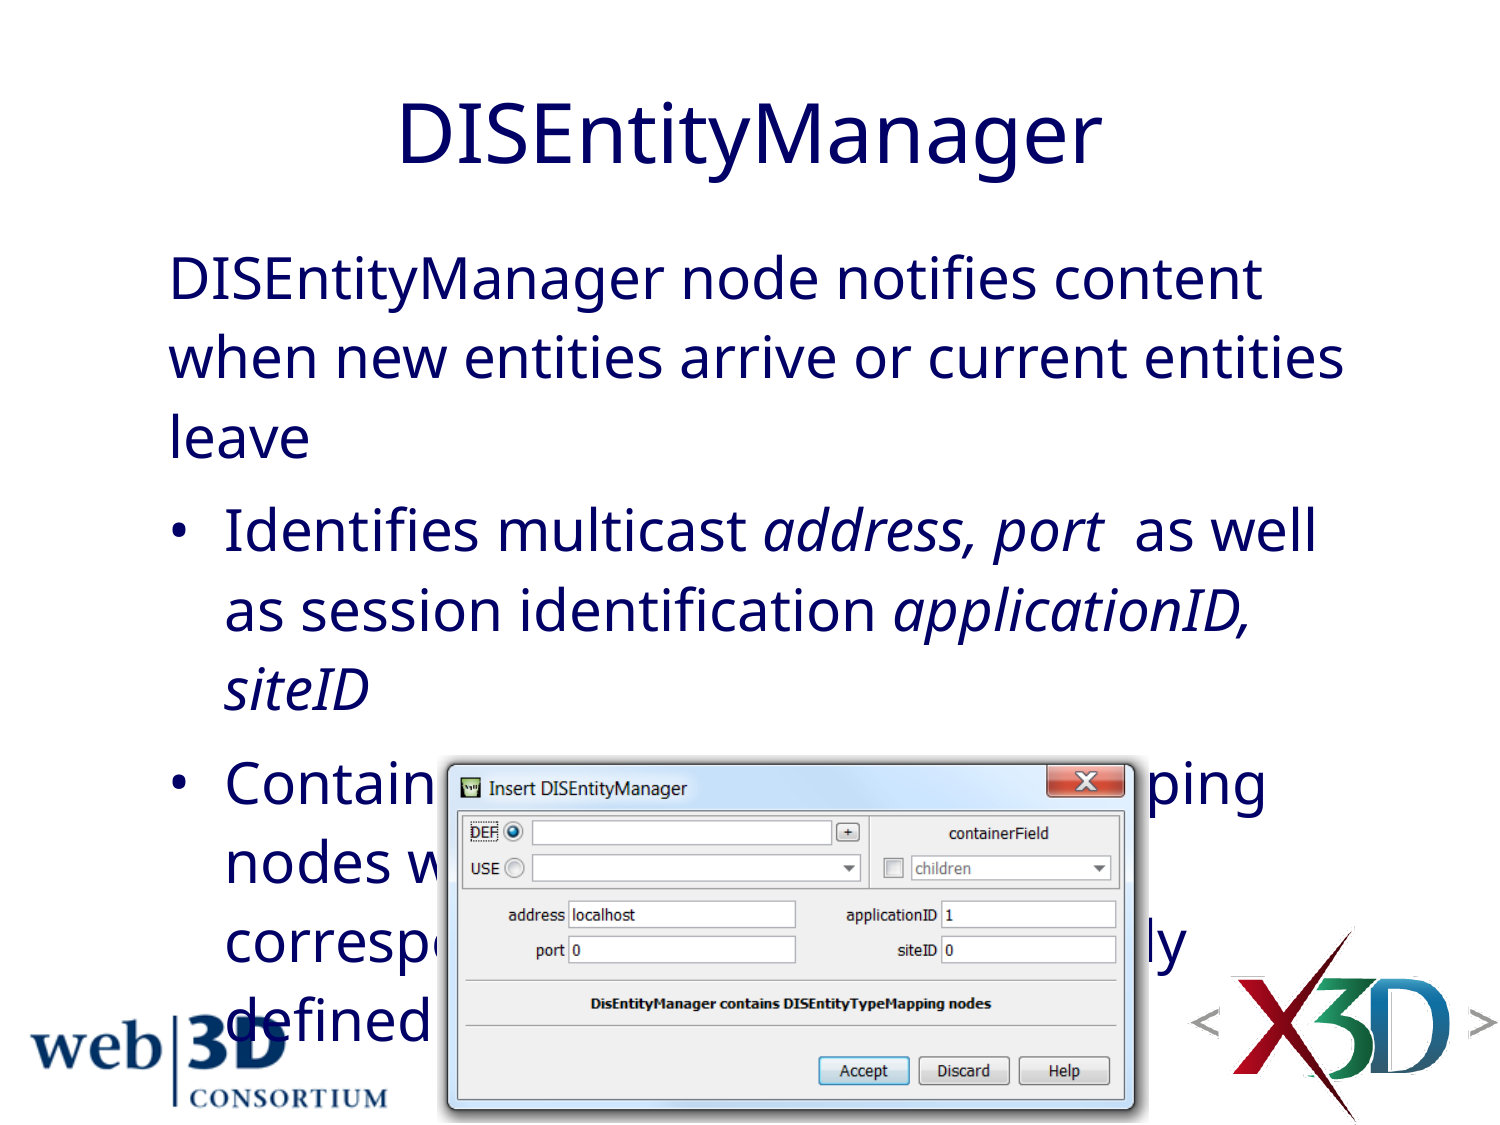

# DISEntityManager
DISEntityManager node notifies content when new entities arrive or current entities leave
Identifies multicast address, port as well as session identification applicationID, siteID
Contains list of DISEntityTypeMapping nodes which define entity filters, correspondences for each uniquely defined exercise